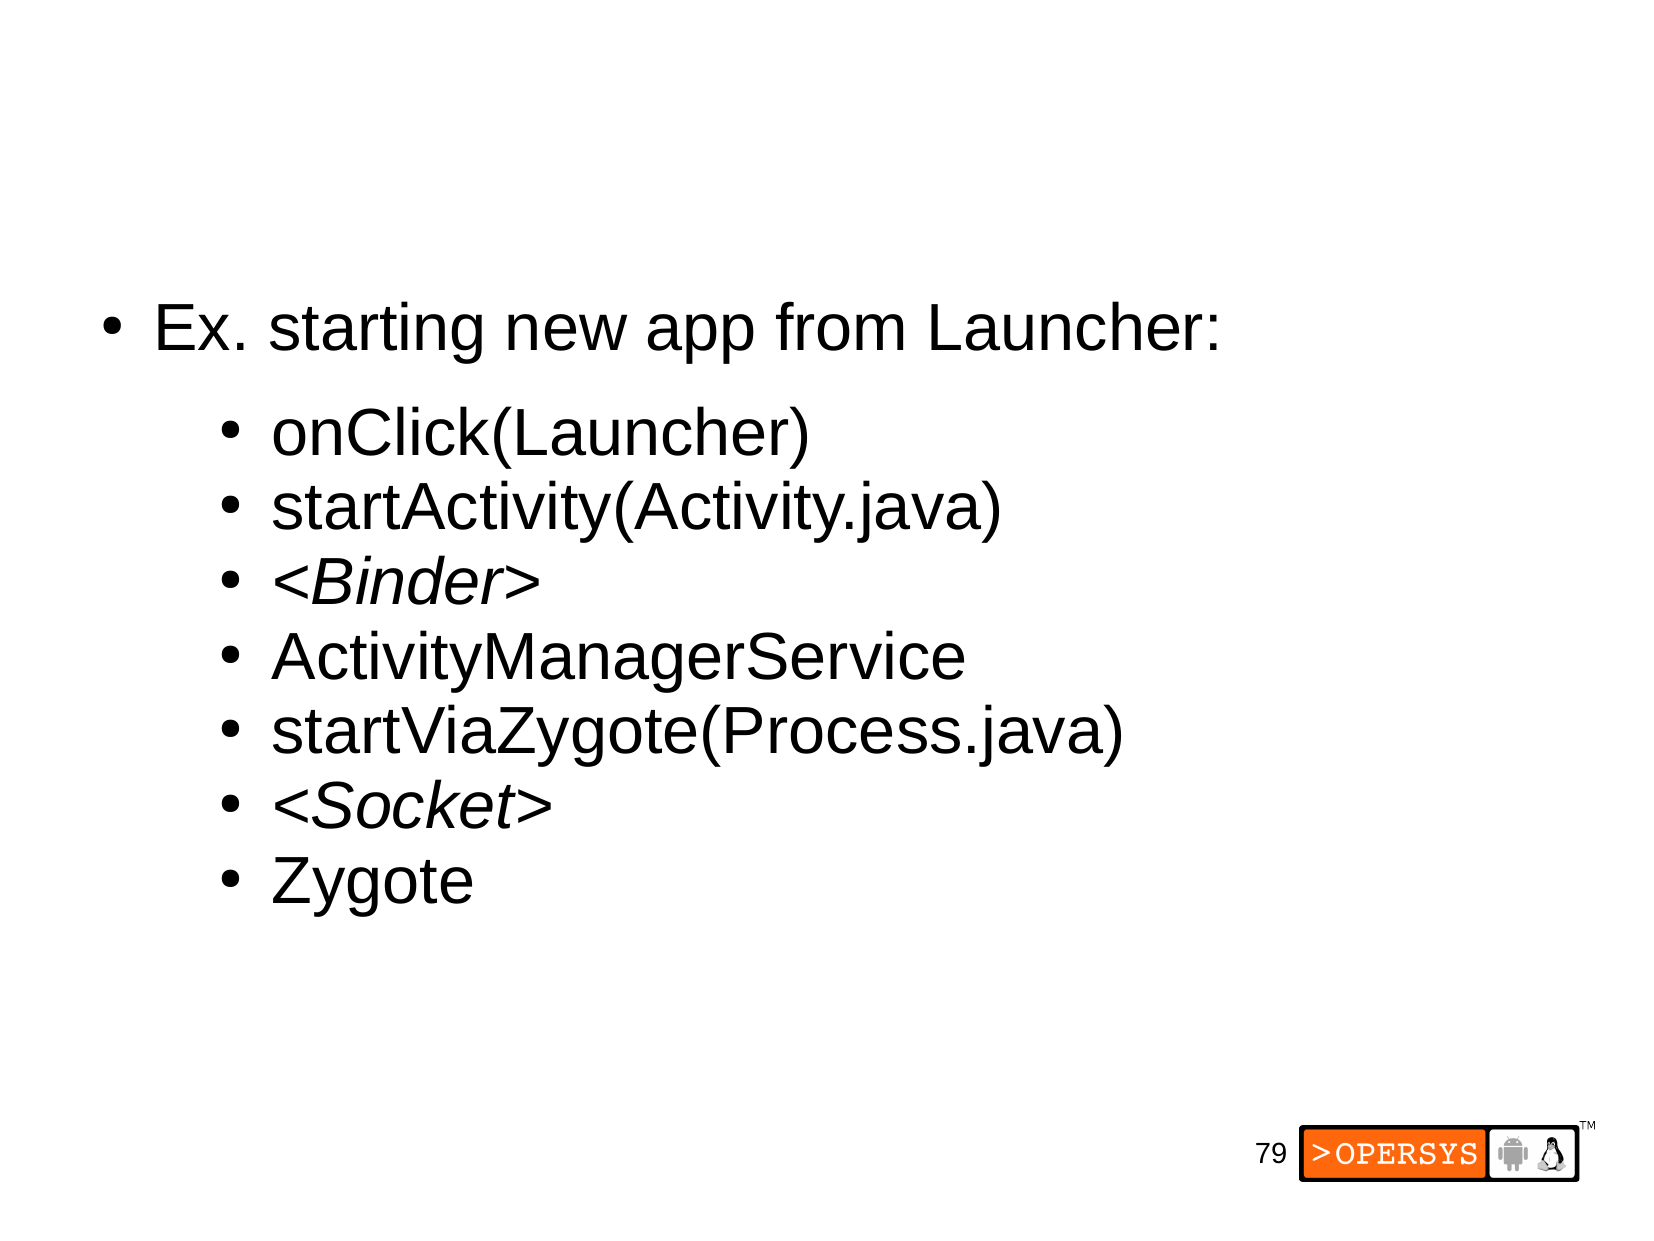

# Ex. starting new app from Launcher:
onClick(Launcher)
startActivity(Activity.java)
<Binder>
ActivityManagerService
startViaZygote(Process.java)
<Socket>
Zygote